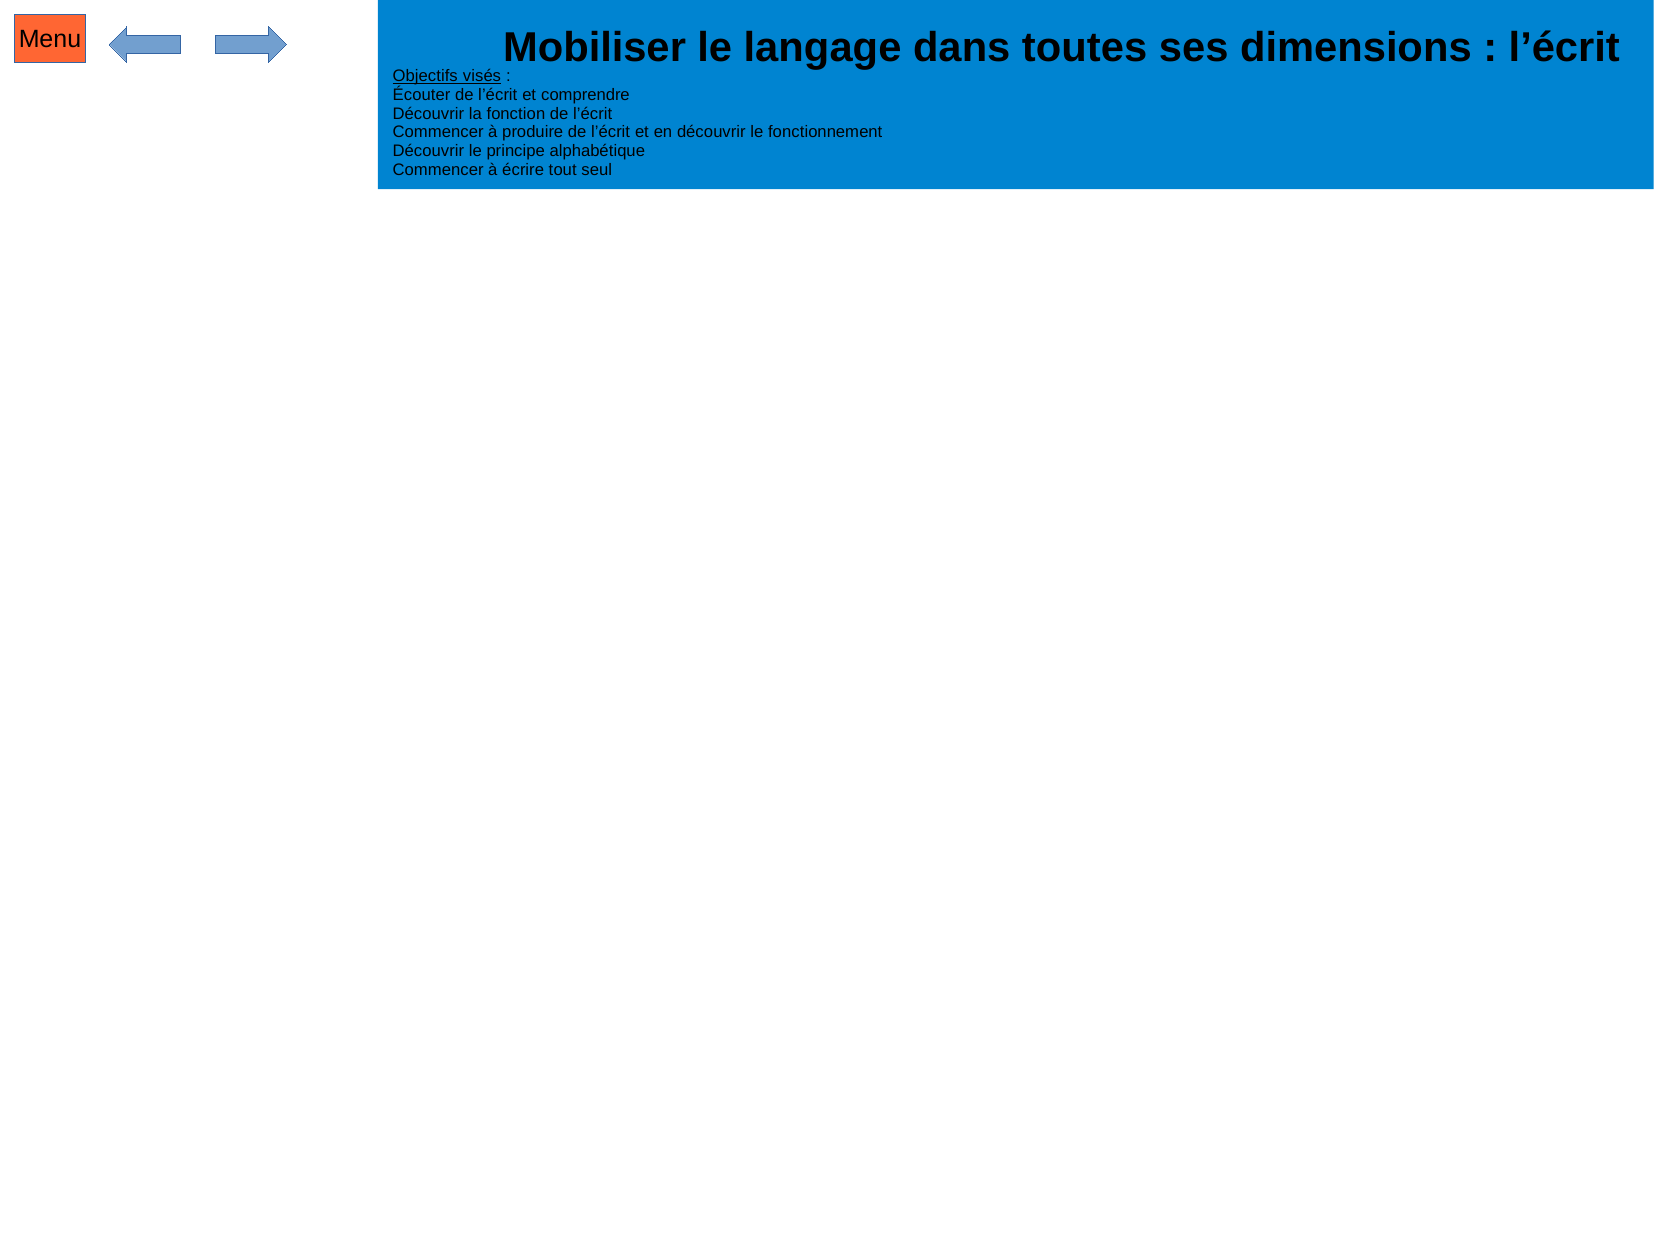

Menu
Mobiliser le langage dans toutes ses dimensions : l’écrit
Objectifs visés :
Écouter de l’écrit et comprendre
Découvrir la fonction de l’écrit
Commencer à produire de l’écrit et en découvrir le fonctionnement
Découvrir le principe alphabétique
Commencer à écrire tout seul